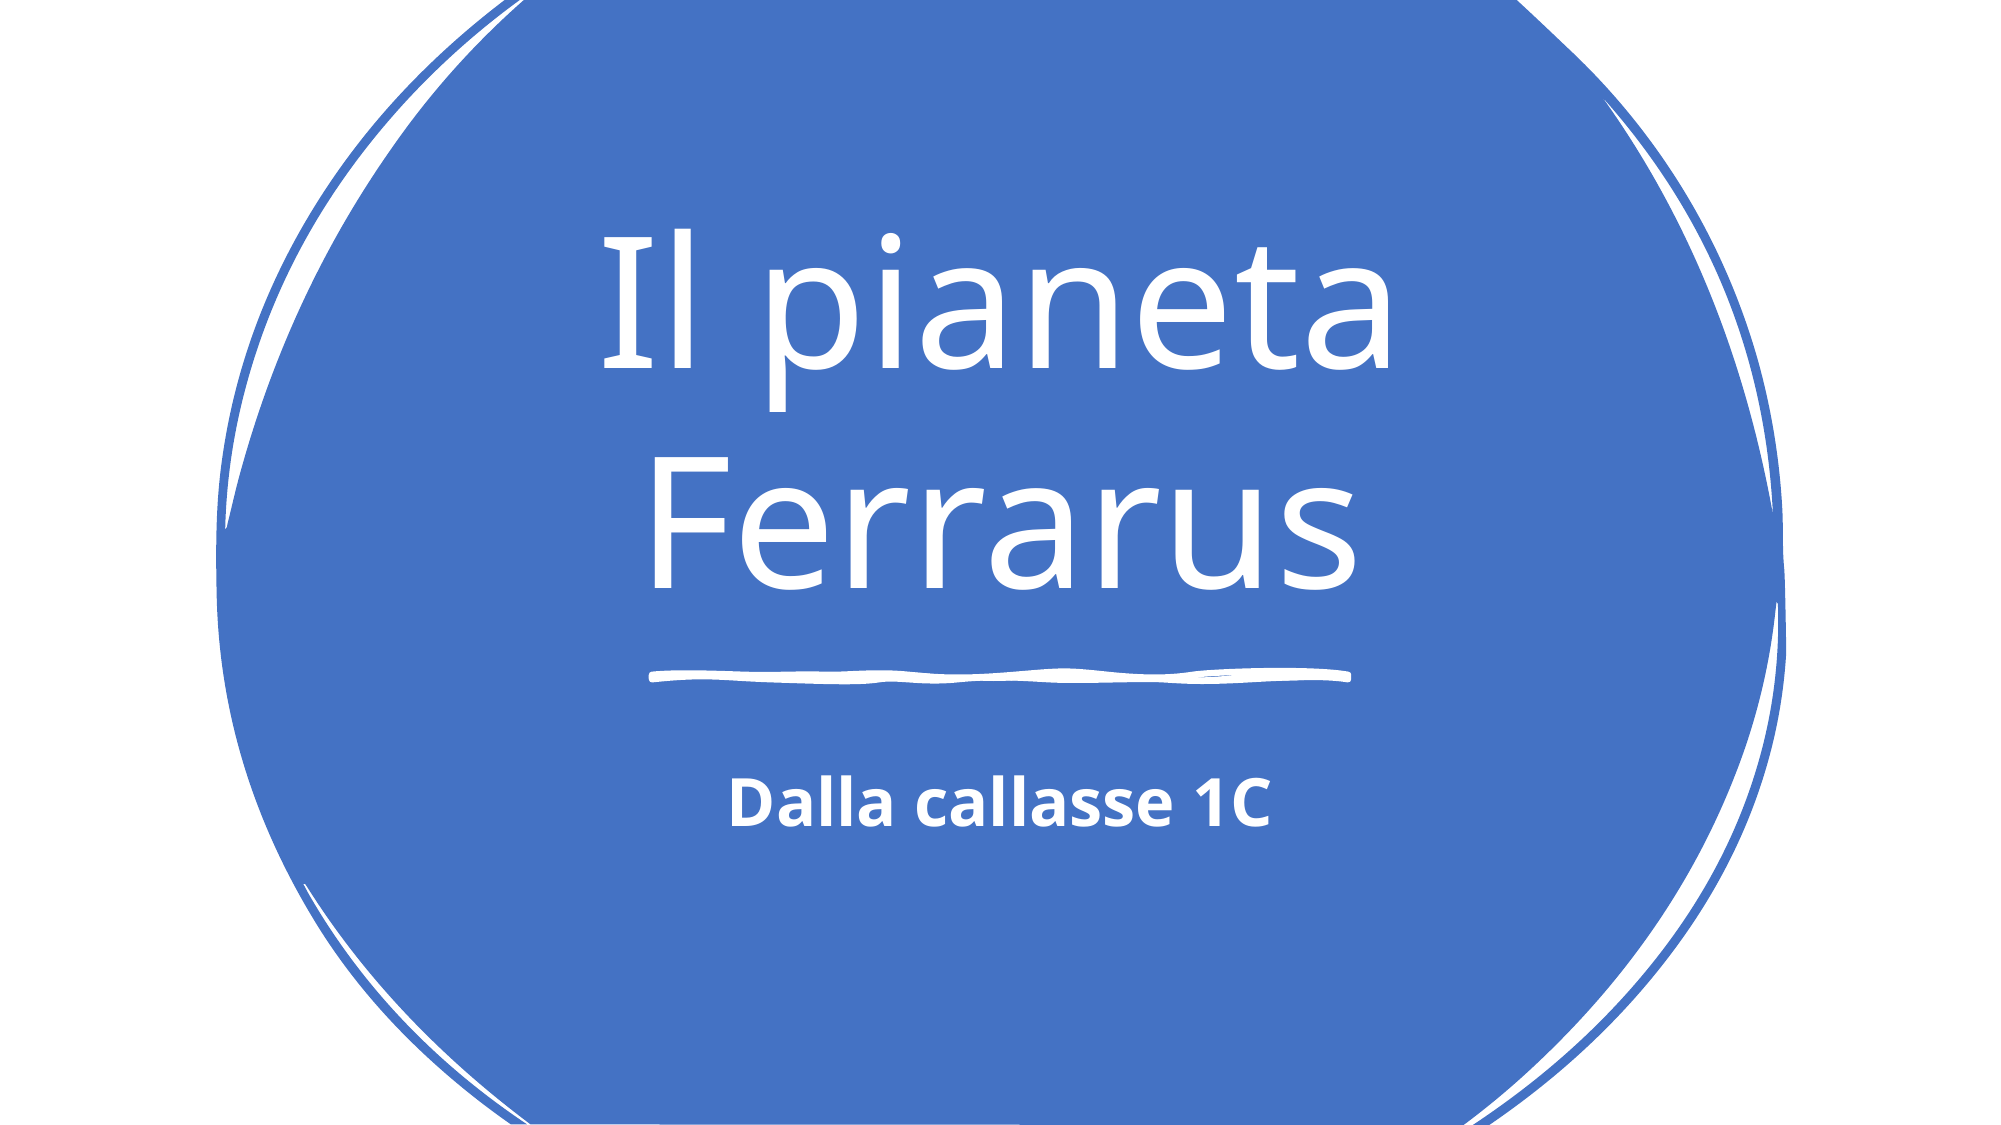

# Il pianeta Ferrarus
Dalla callasse 1C